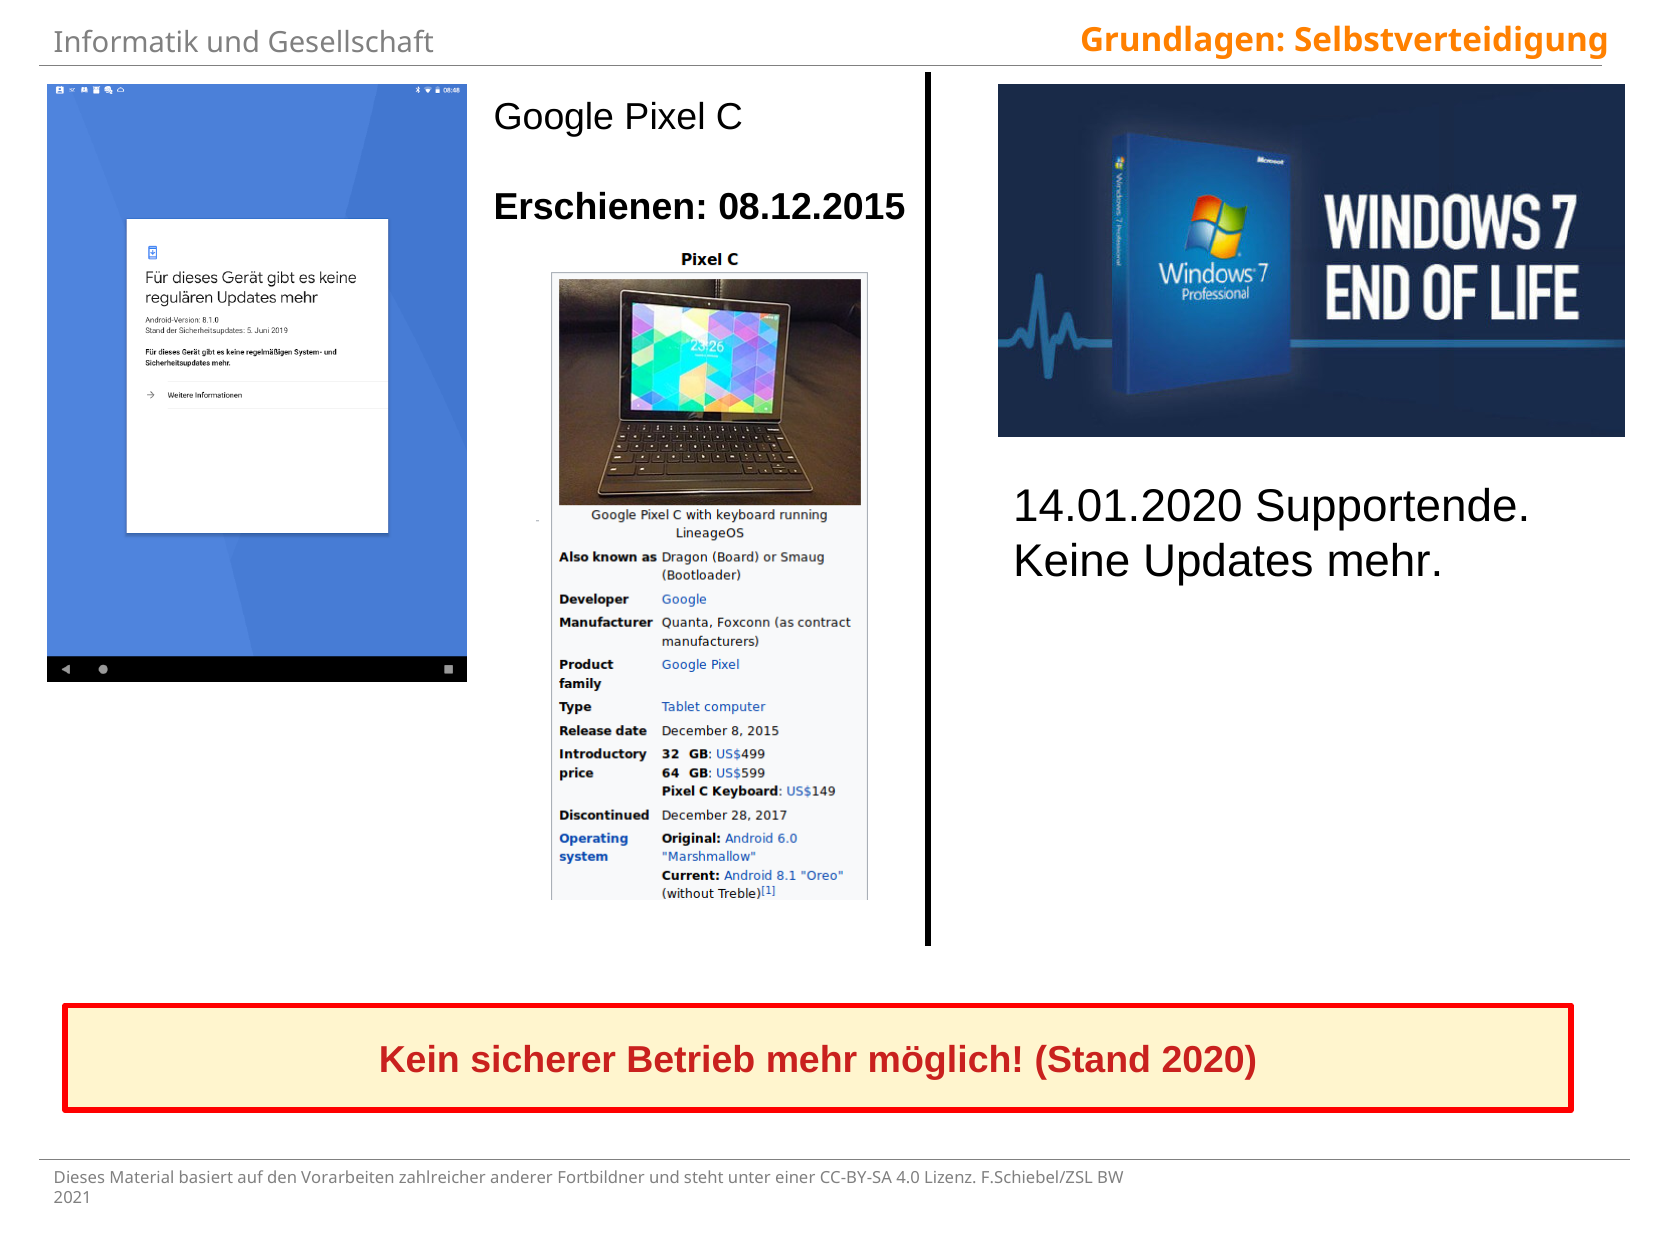

Grundlagen: Selbstverteidigung
Informatik und Gesellschaft
Google Pixel C
Erschienen: 08.12.2015
14.01.2020 Supportende.
Keine Updates mehr.
Kein sicherer Betrieb mehr möglich! (Stand 2020)